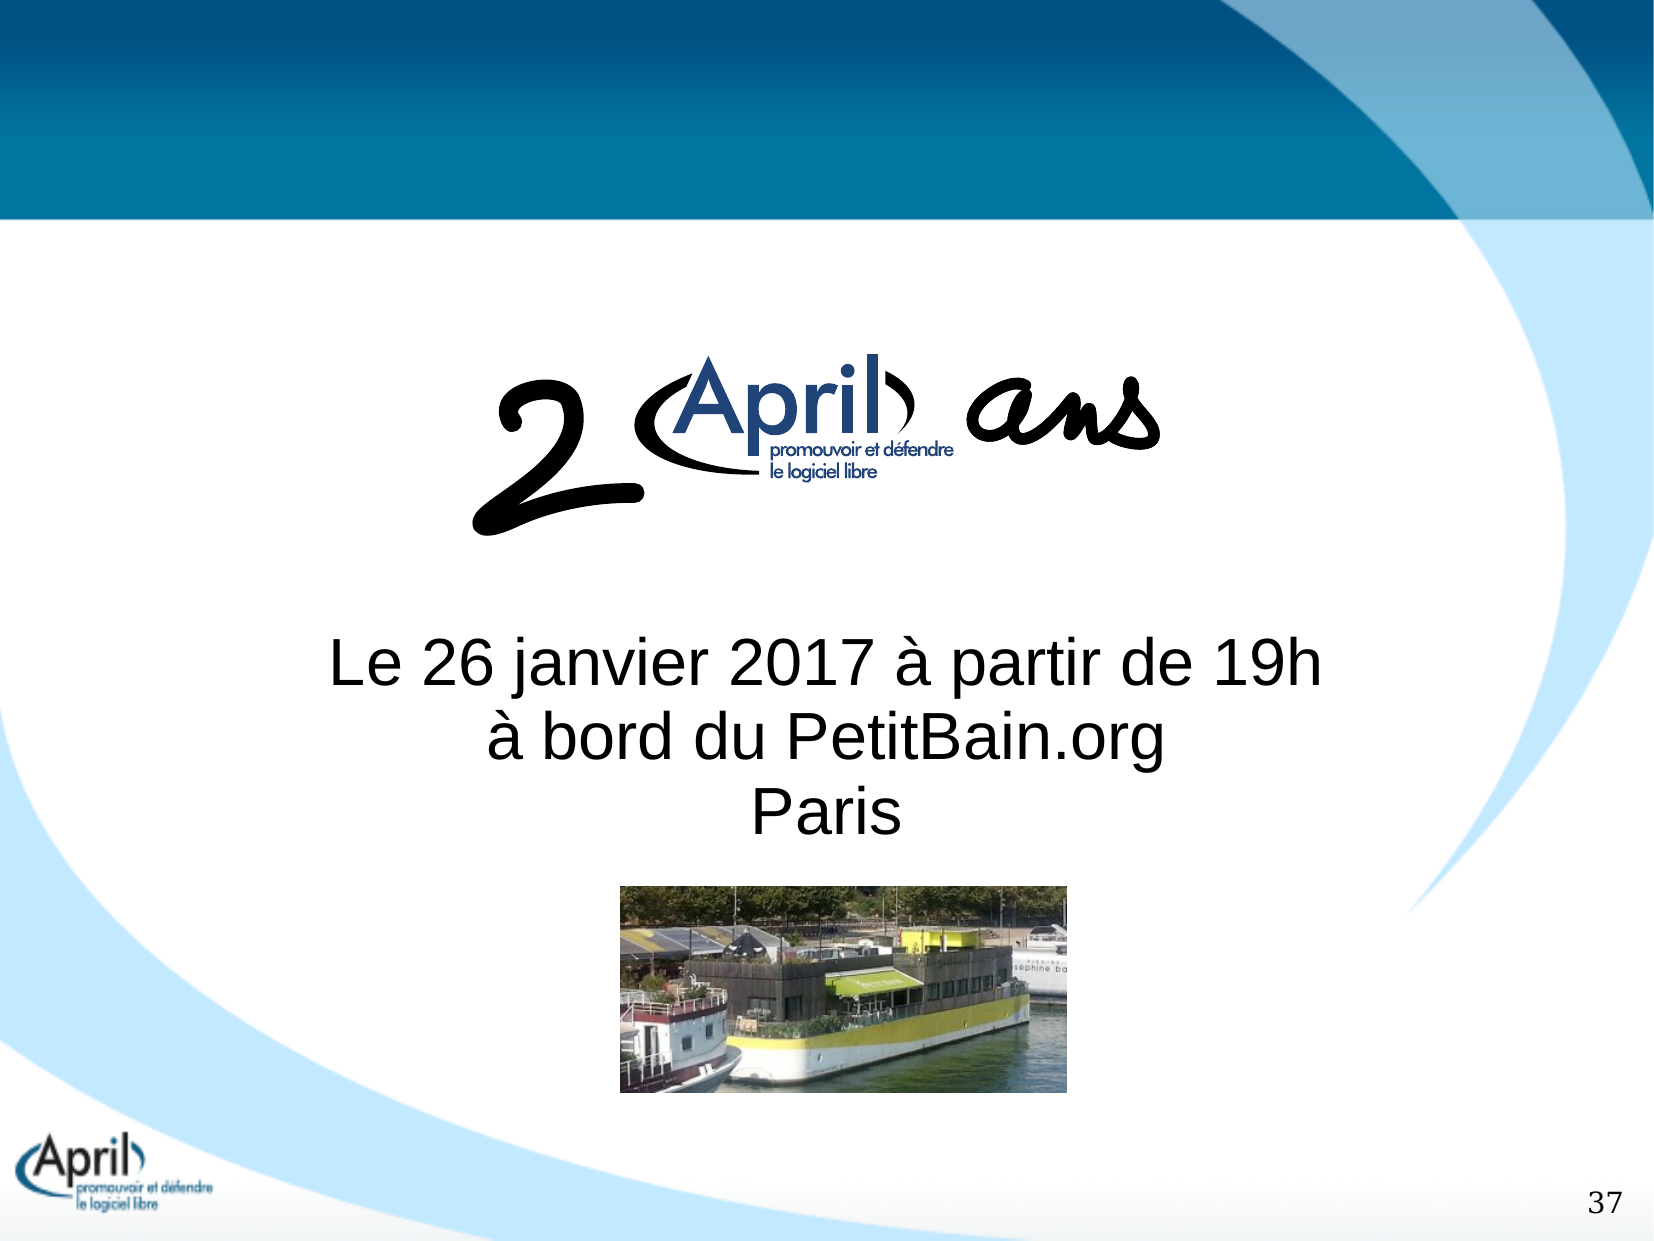

#
Le 26 janvier 2017 à partir de 19h
à bord du PetitBain.org
Paris
37